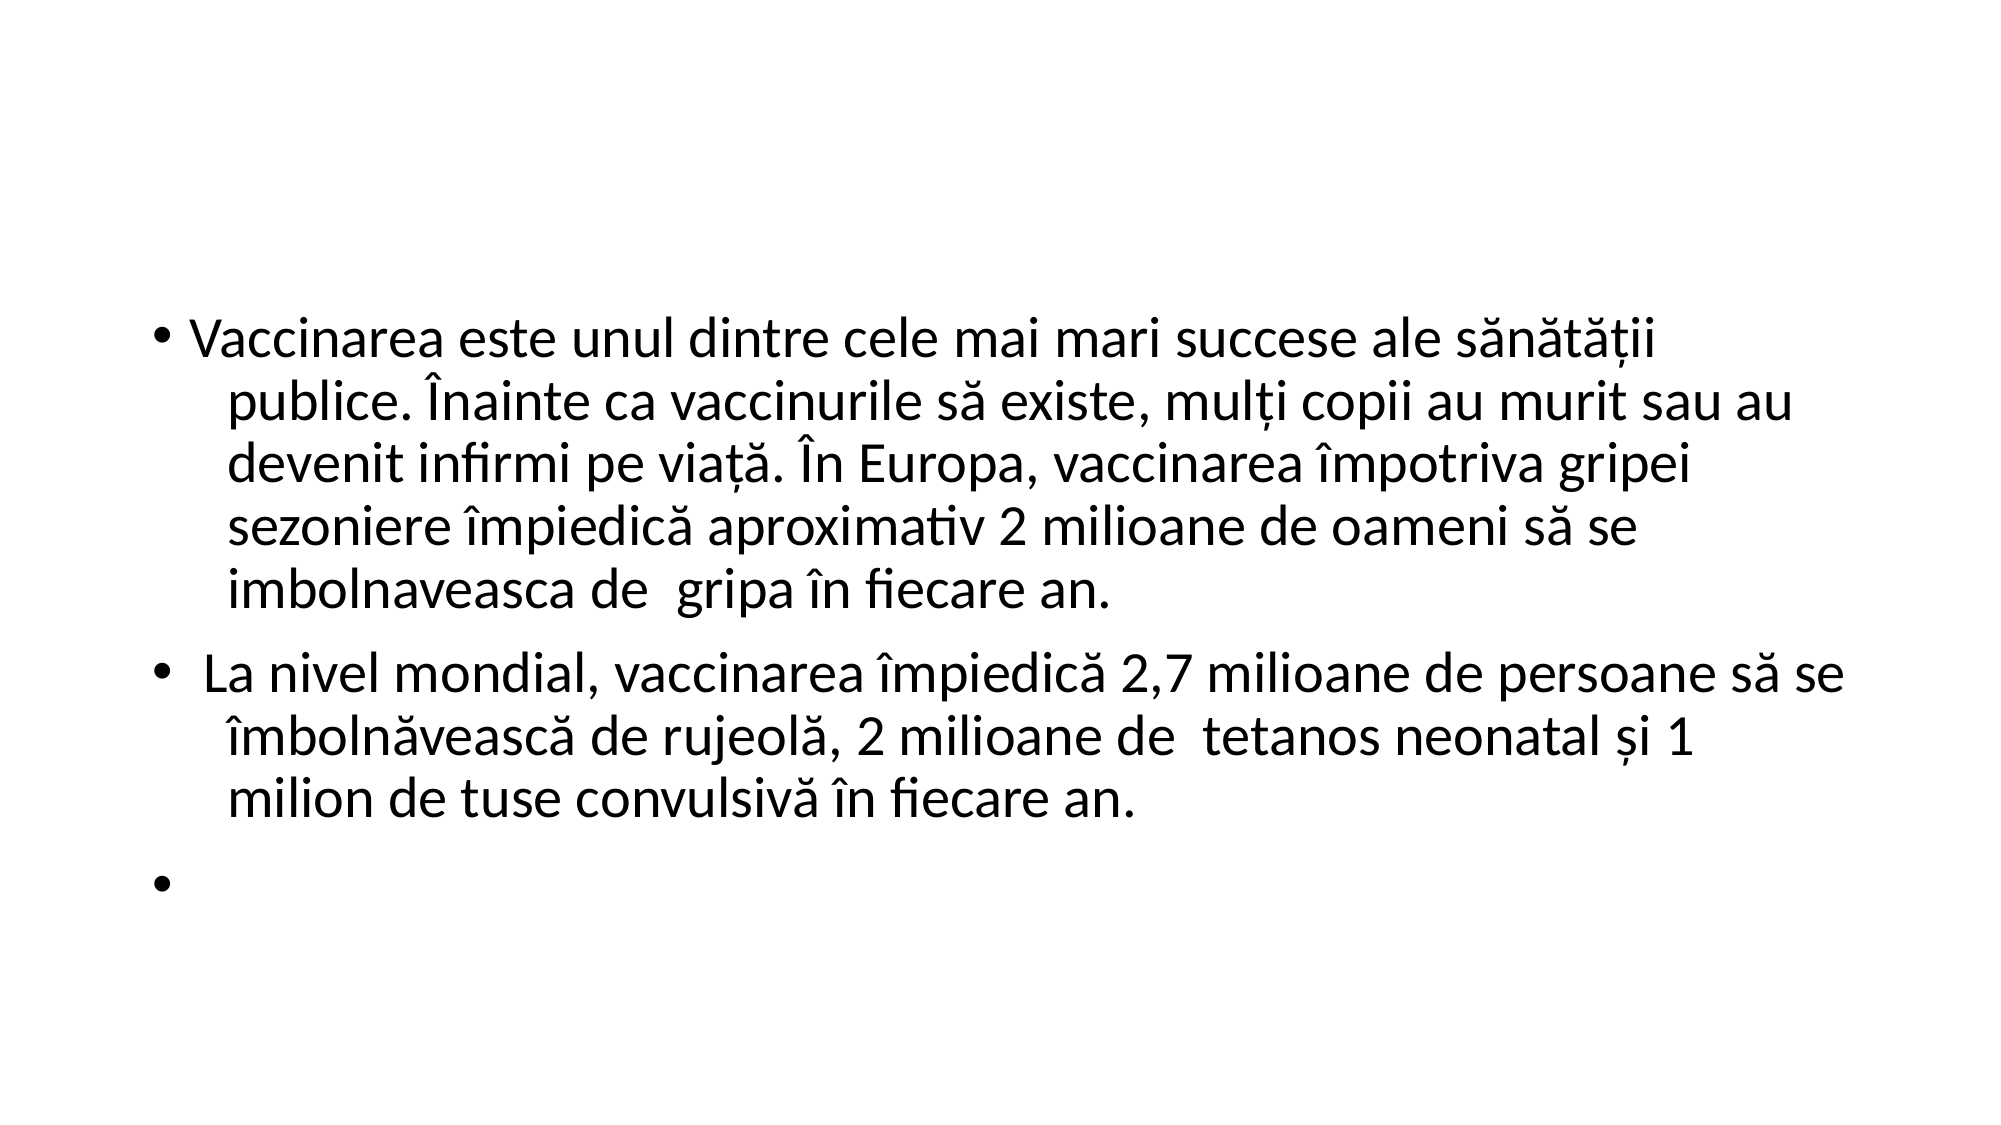

#
Vaccinarea este unul dintre cele mai mari succese ale sănătății publice. Înainte ca vaccinurile să existe, mulți copii au murit sau au devenit infirmi pe viață. În Europa, vaccinarea împotriva gripei sezoniere împiedică aproximativ 2 milioane de oameni să se imbolnaveasca de gripa în fiecare an.
 La nivel mondial, vaccinarea împiedică 2,7 milioane de persoane să se îmbolnăvească de rujeolă, 2 milioane de tetanos neonatal și 1 milion de tuse convulsivă în fiecare an.